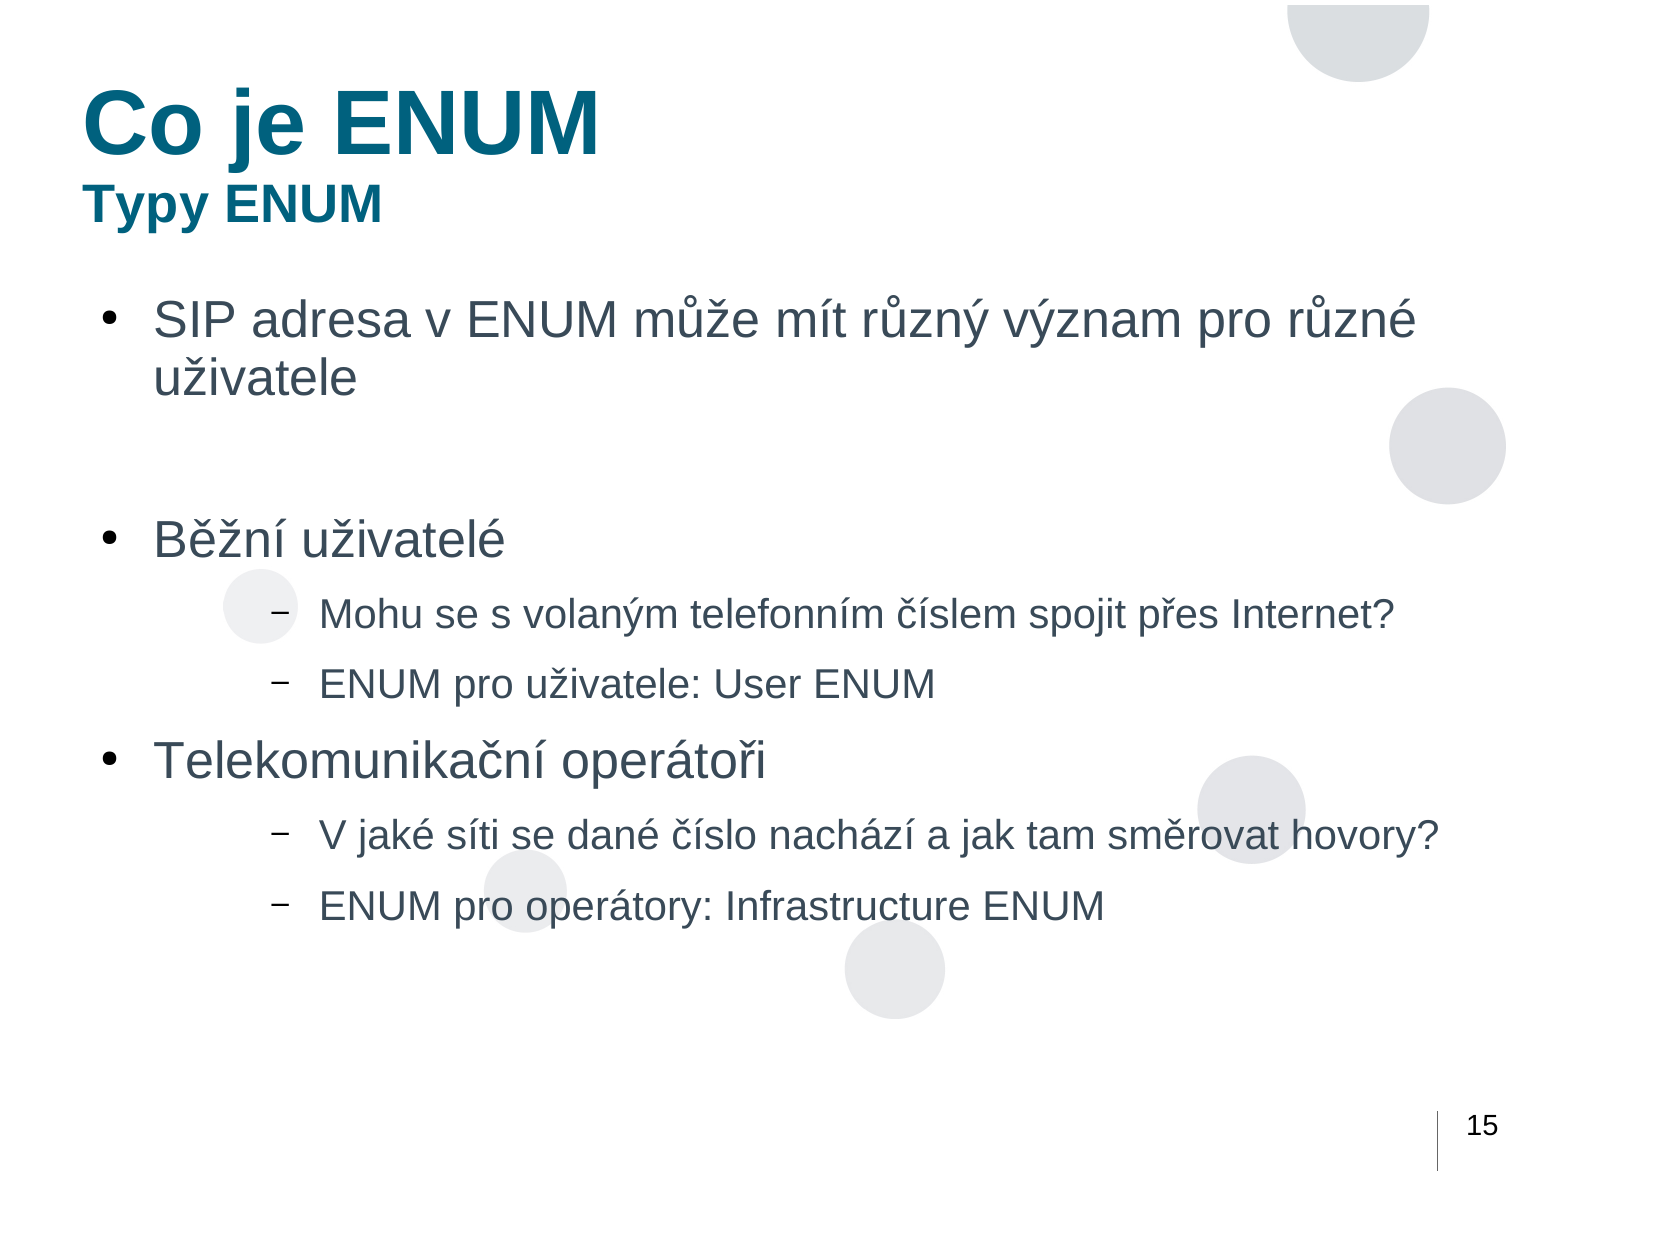

# Co je ENUM Typy ENUM
SIP adresa v ENUM může mít různý význam pro různé uživatele
Běžní uživatelé
Mohu se s volaným telefonním číslem spojit přes Internet?
ENUM pro uživatele: User ENUM
Telekomunikační operátoři
V jaké síti se dané číslo nachází a jak tam směrovat hovory?
ENUM pro operátory: Infrastructure ENUM